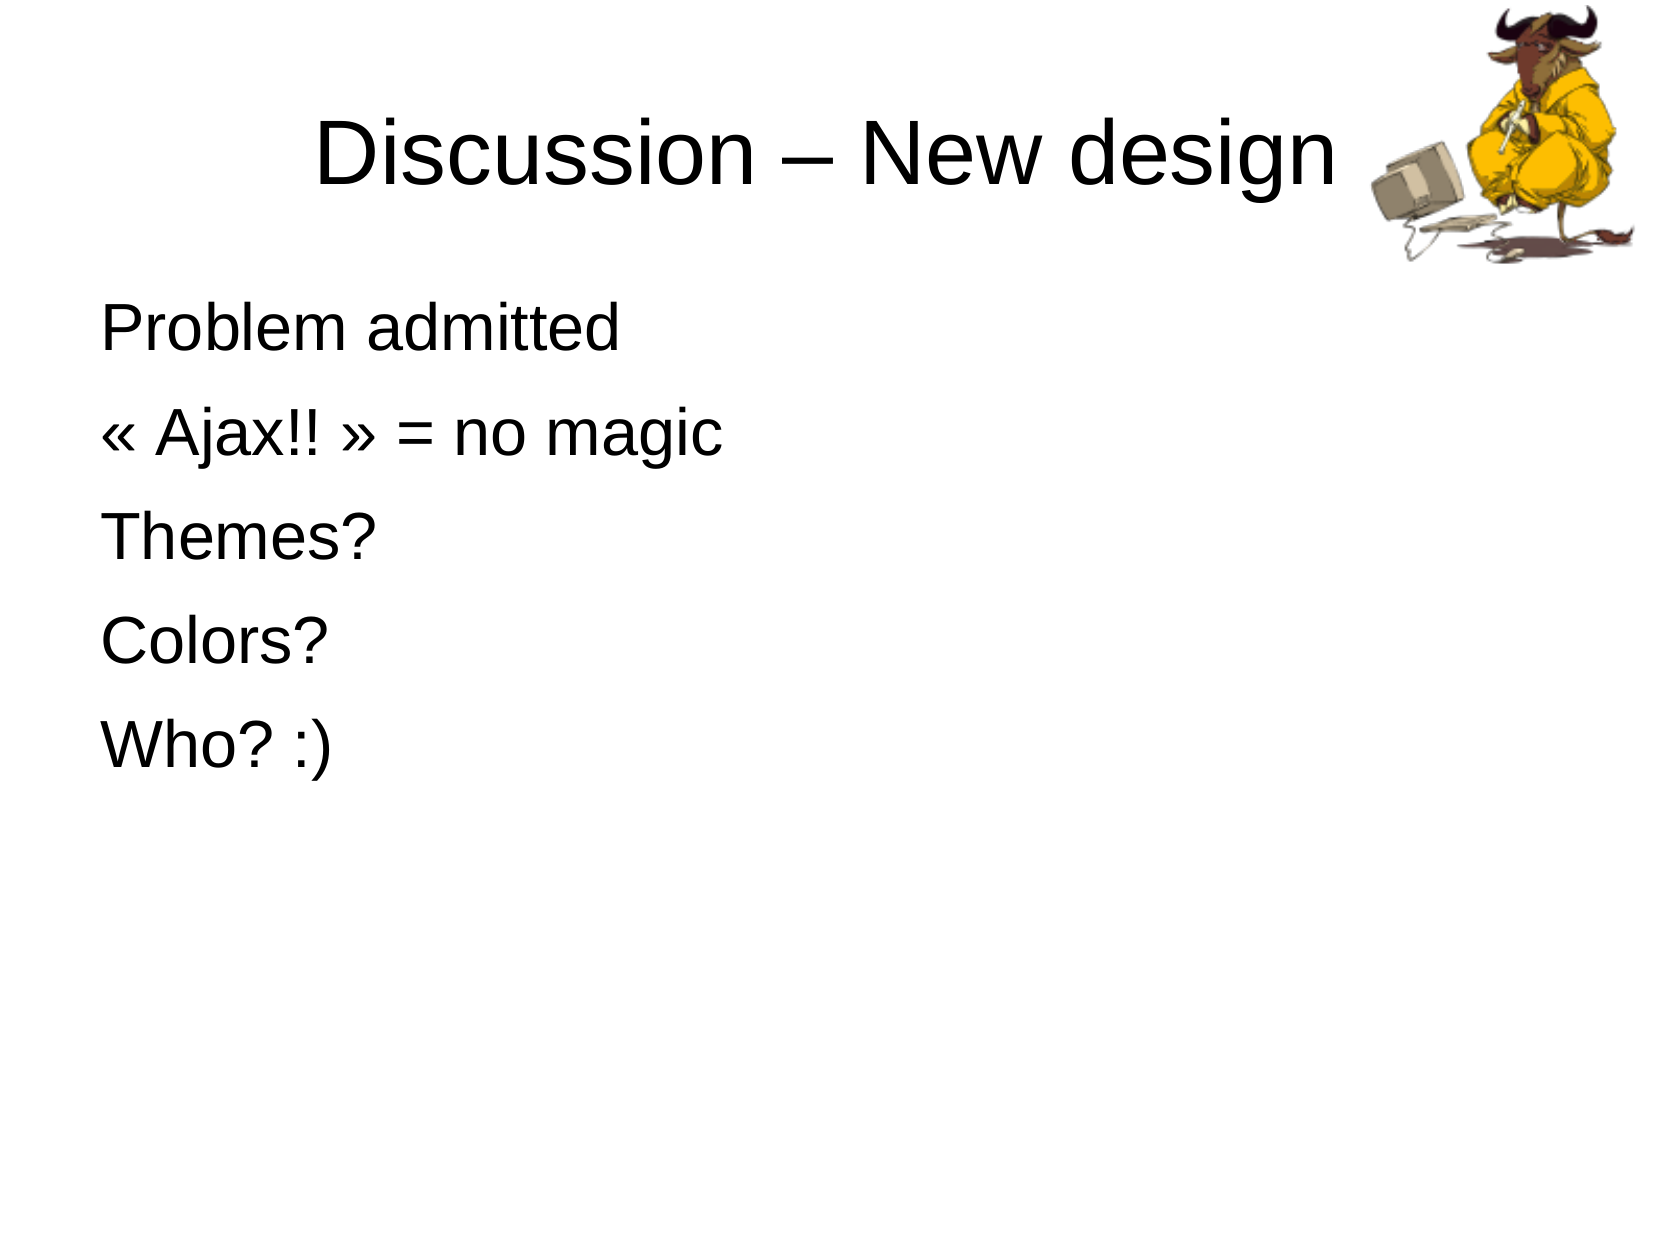

# Discussion – New design
Problem admitted
« Ajax!! » = no magic
Themes?
Colors?
Who? :)